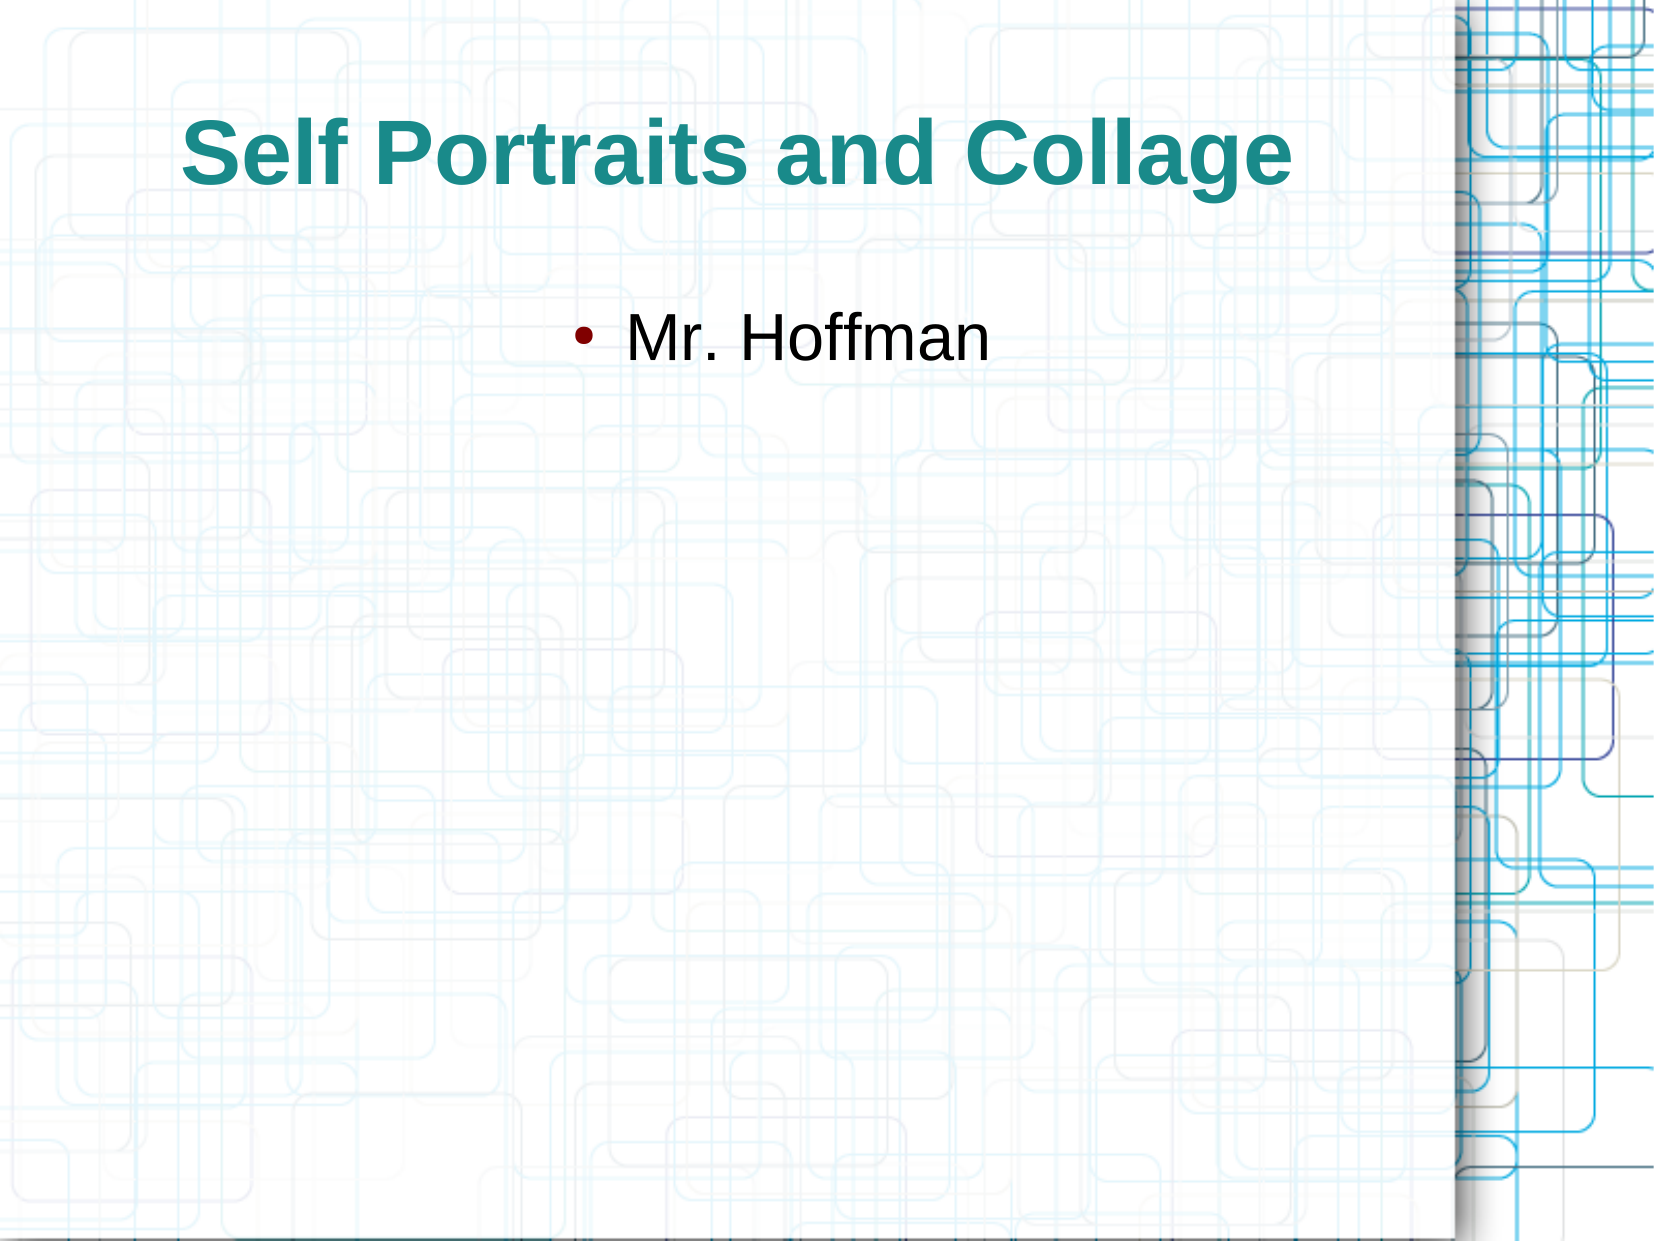

# Self Portraits and Collage
Mr. Hoffman